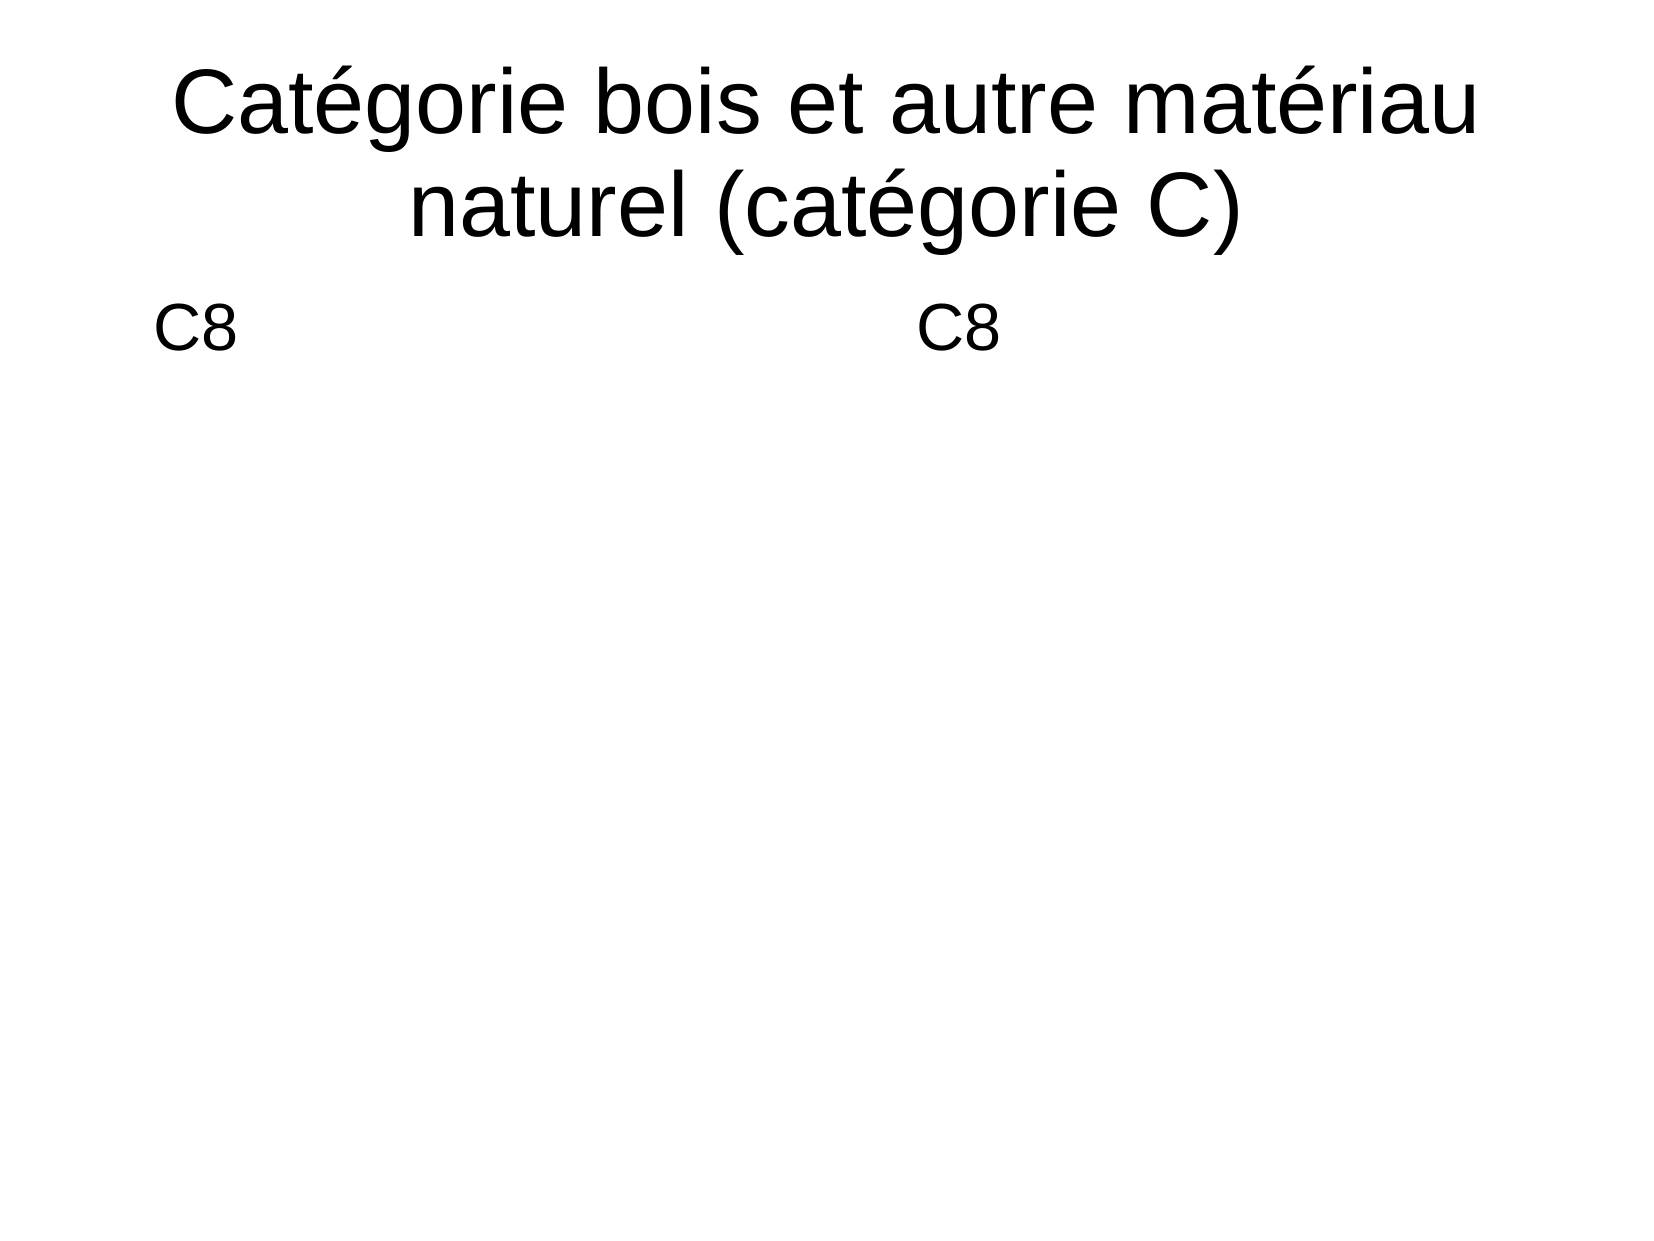

# Catégorie bois et autre matériau naturel (catégorie C)
C8
C8